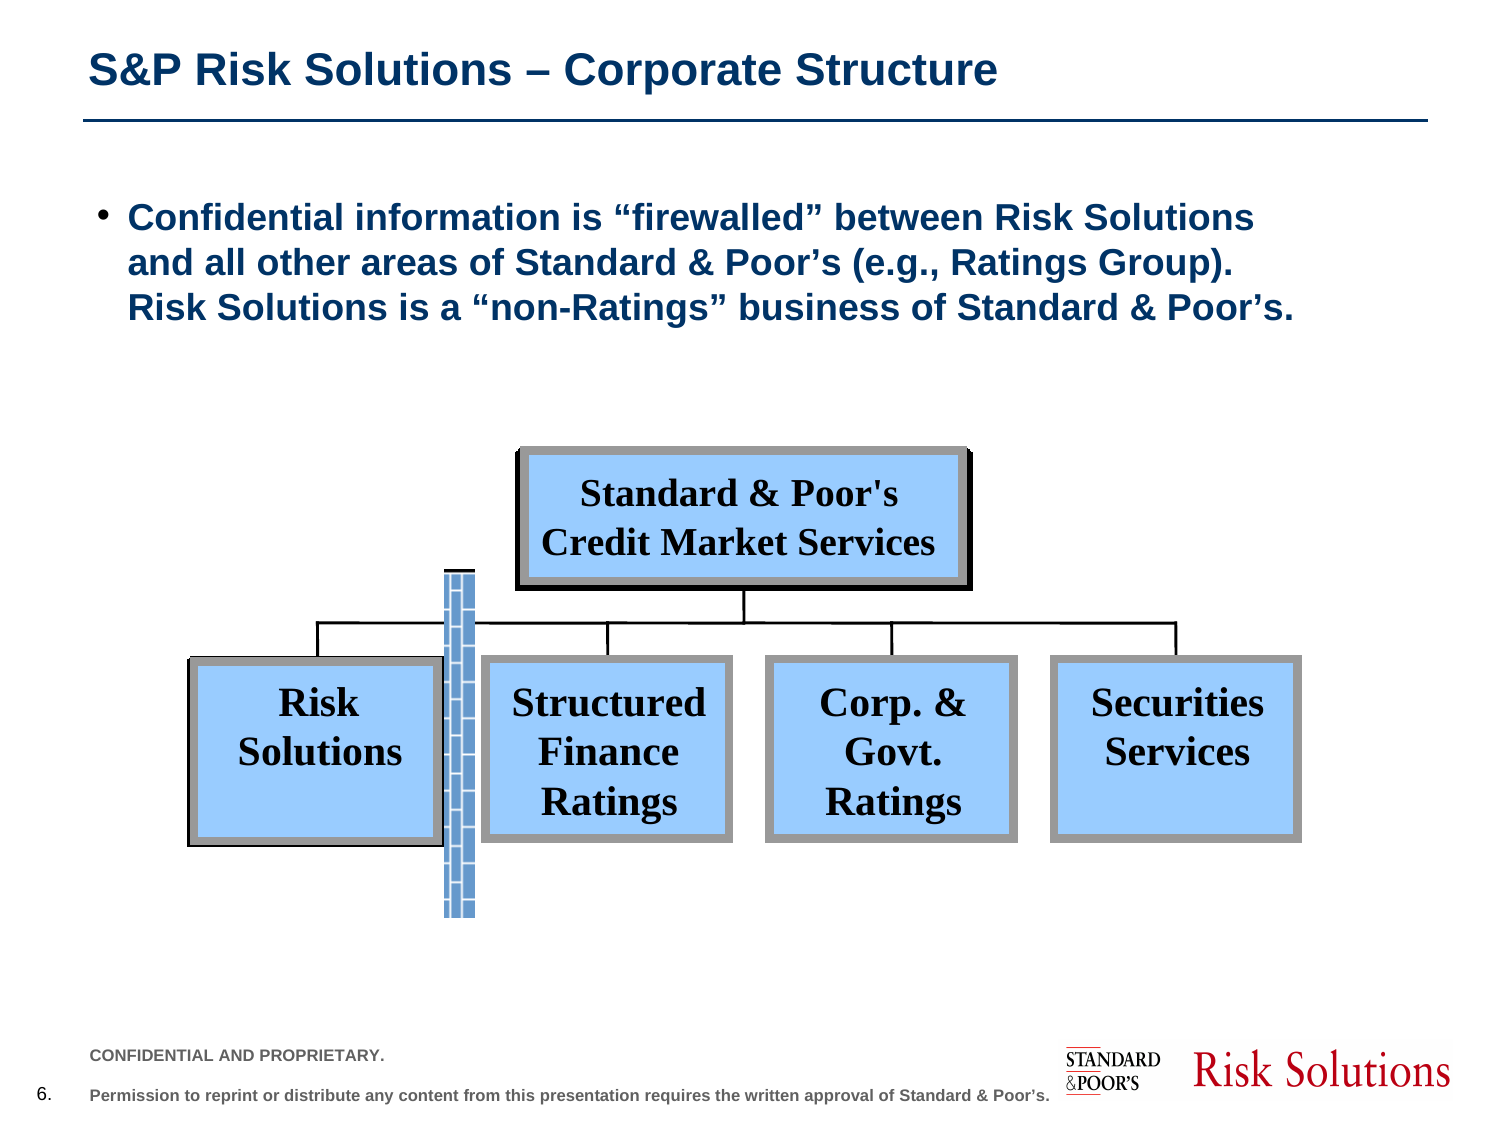

S&P Risk Solutions – Corporate Structure
# Confidential information is “firewalled” between Risk Solutions and all other areas of Standard & Poor’s (e.g., Ratings Group). Risk Solutions is a “non-Ratings” business of Standard & Poor’s.
Standard & Poor's
Credit Market Services
Risk
Structured
Corp. &
Securities
Solutions
Finance
Govt.
Services
Ratings
Ratings